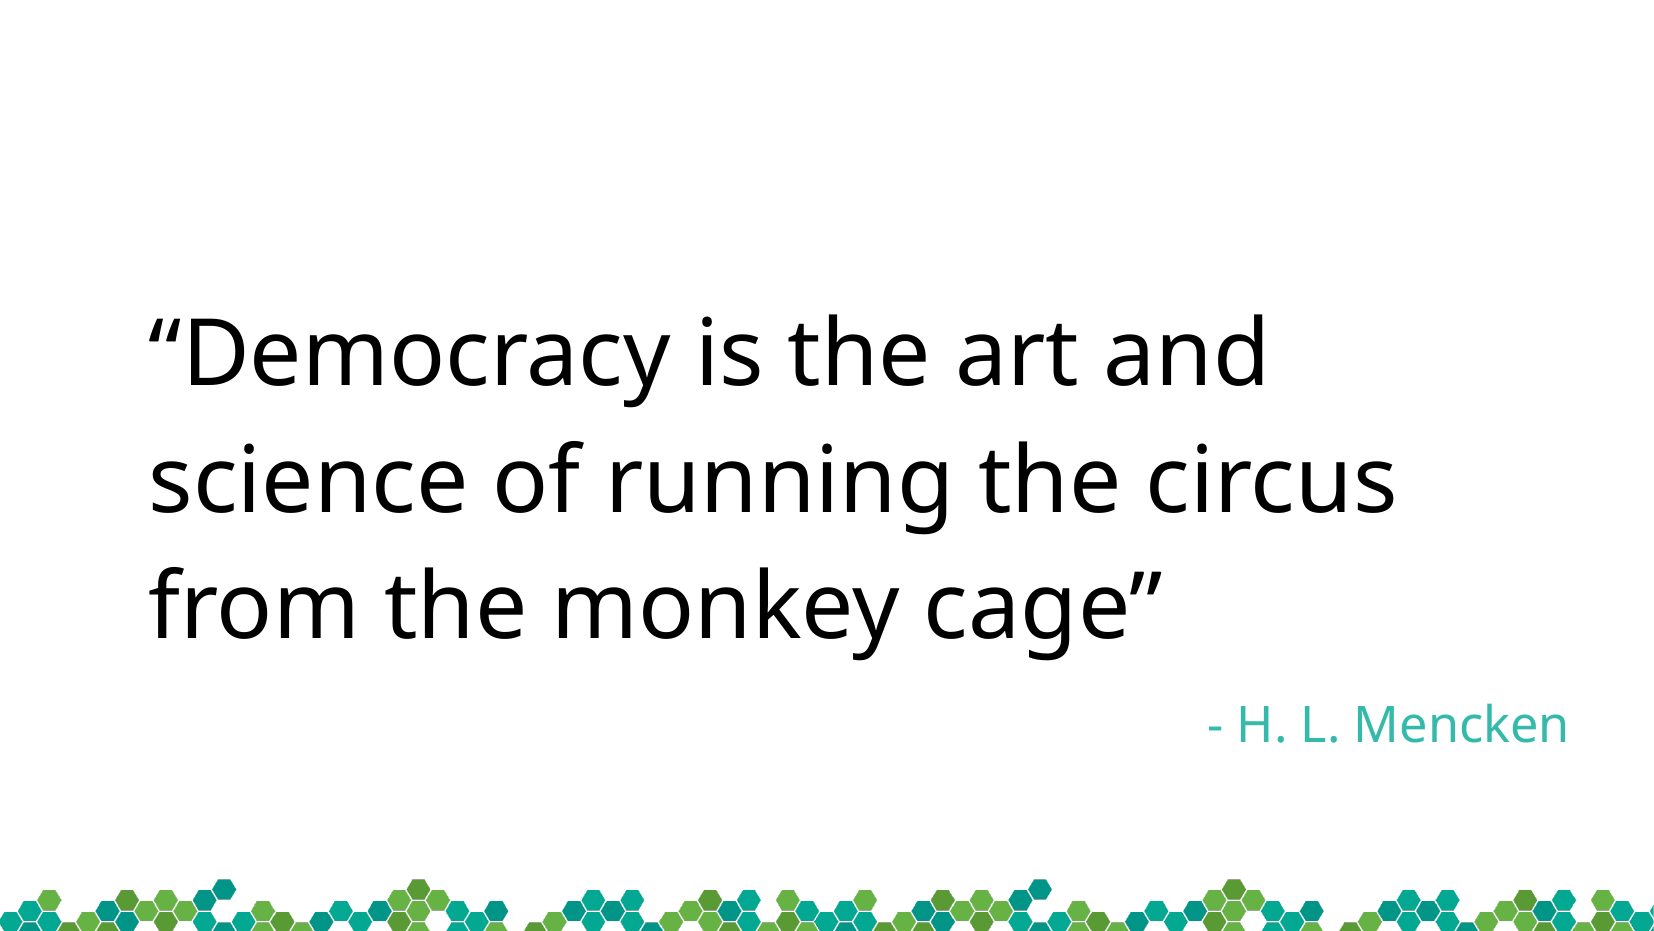

# “Democracy is the art and science of running the circus from the monkey cage”
- H. L. Mencken